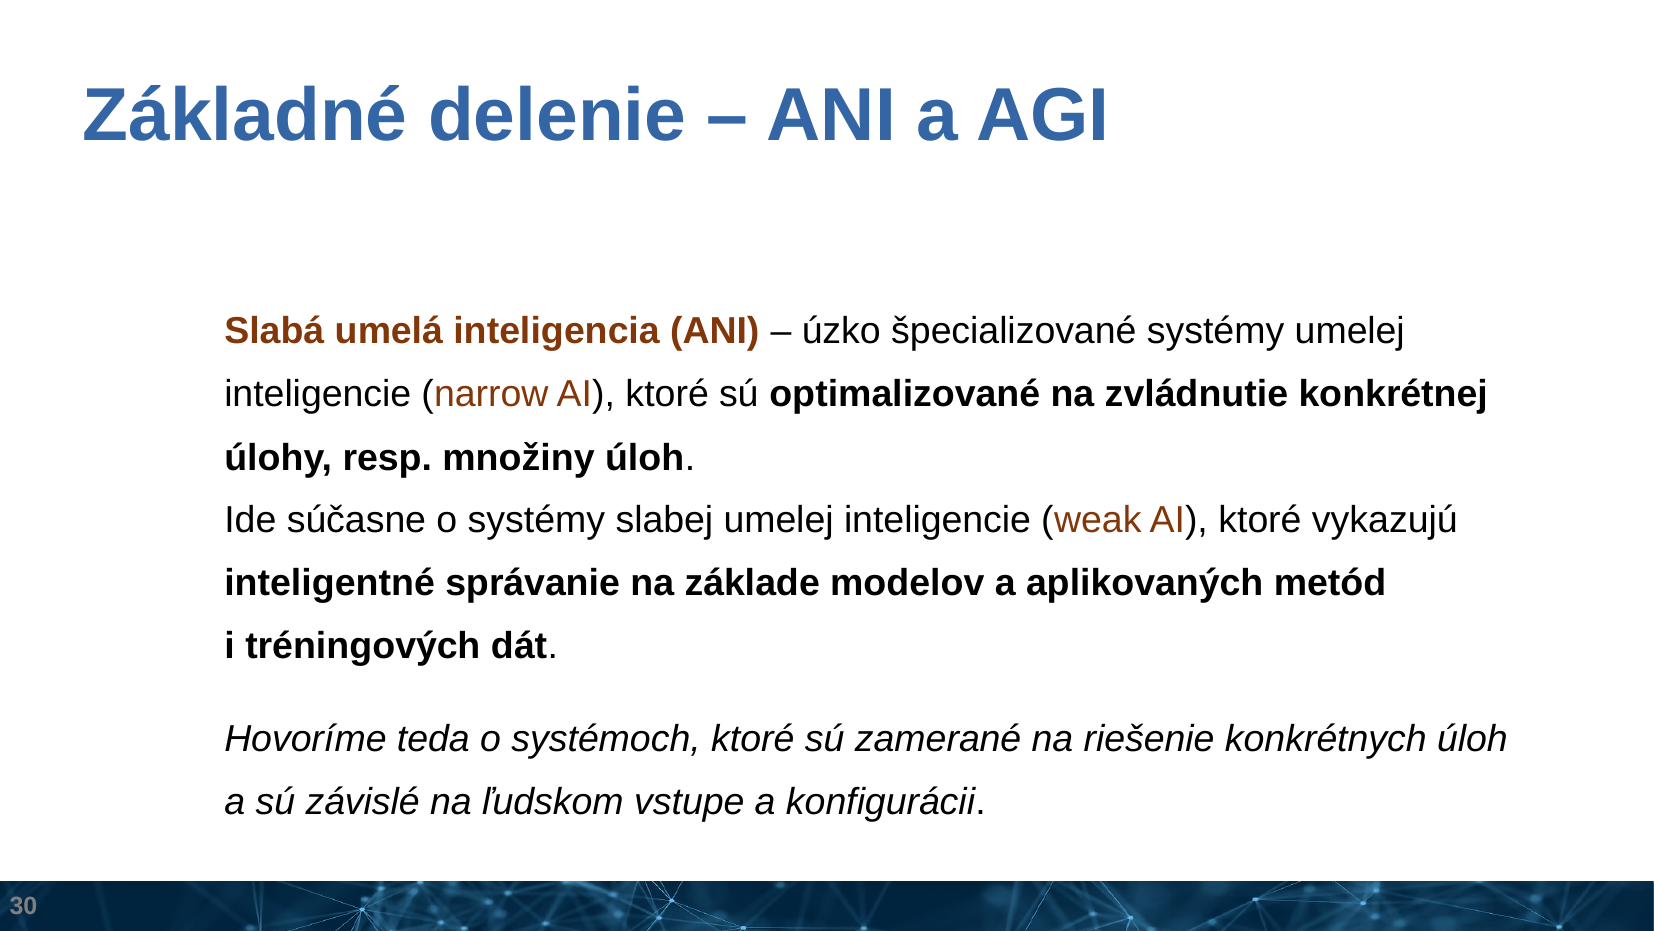

# Základné delenie – ANI a AGI
Slabá umelá inteligencia (ANI) – úzko špecializované systémy umelej inteligencie (narrow AI), ktoré sú optimalizované na zvládnutie konkrétnej úlohy, resp. množiny úloh.
Ide súčasne o systémy slabej umelej inteligencie (weak AI), ktoré vykazujú inteligentné správanie na základe modelov a aplikovaných metód i tréningových dát.
Hovoríme teda o systémoch, ktoré sú zamerané na riešenie konkrétnych úloh a sú závislé na ľudskom vstupe a konfigurácii.